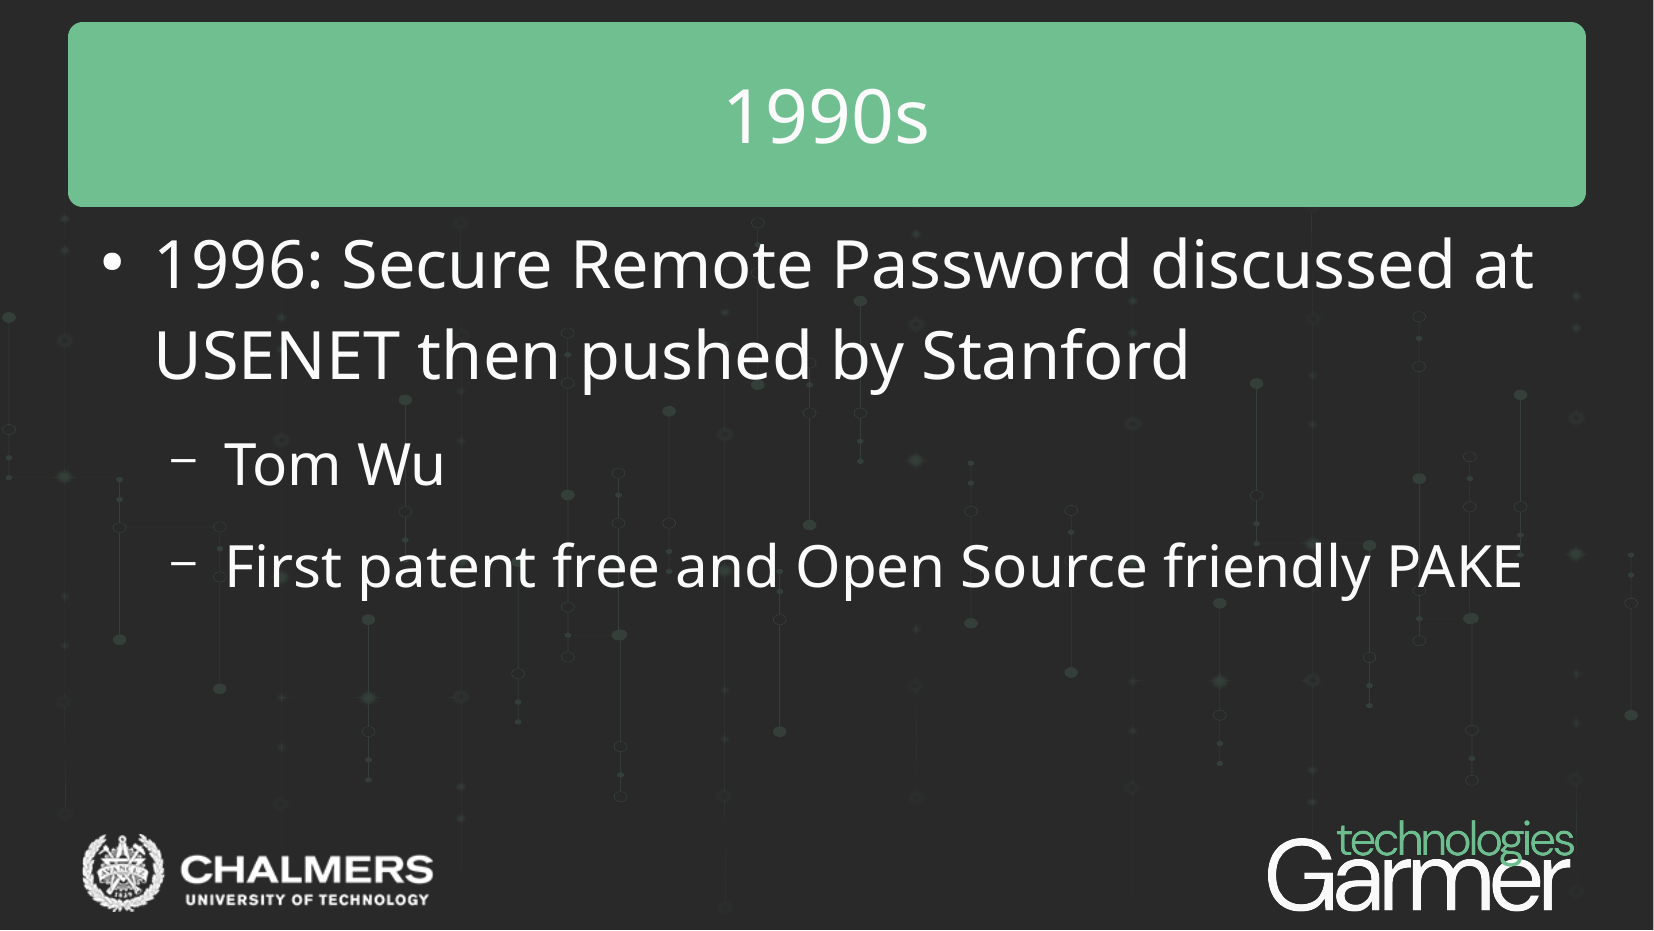

# 1990s
1996: Secure Remote Password discussed at USENET then pushed by Stanford
Tom Wu
First patent free and Open Source friendly PAKE